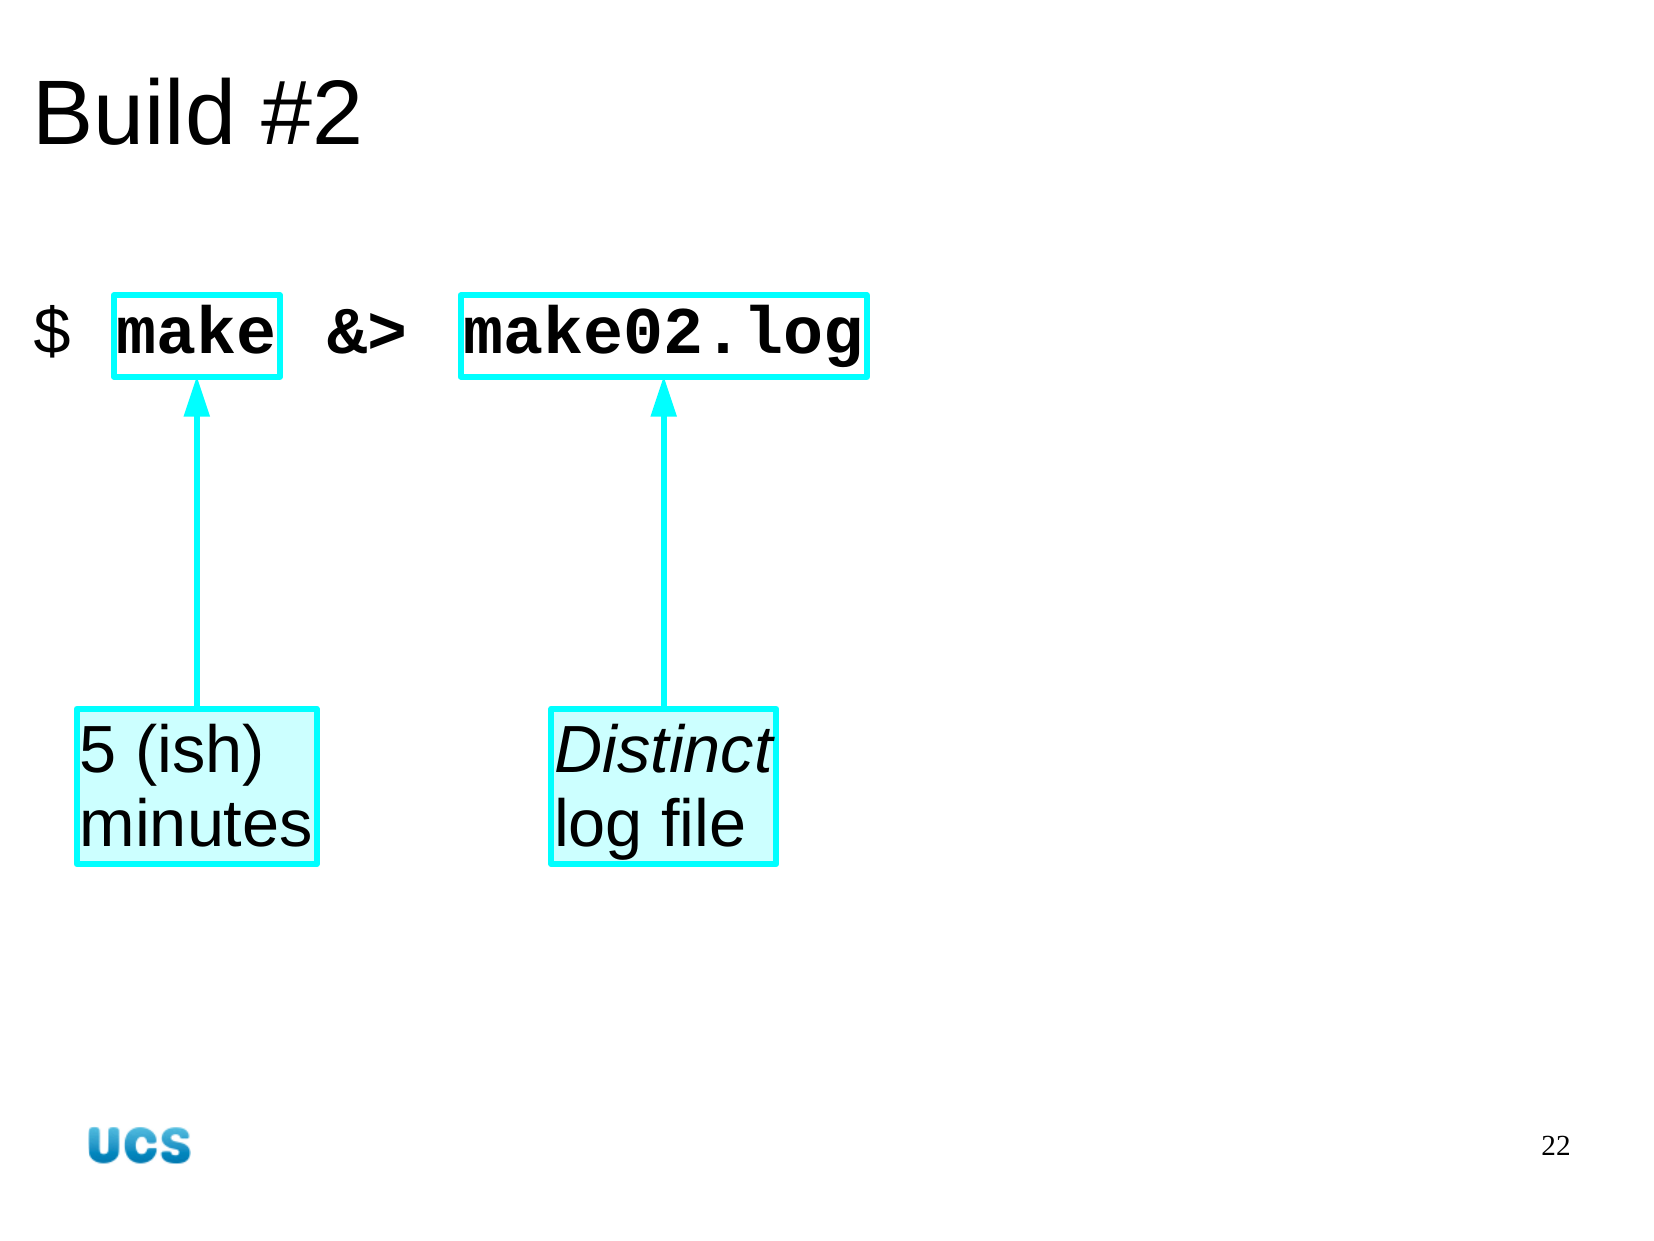

Build #2
$
make
&>
make02.log
5 (ish)
minutes
Distinct
log file
22